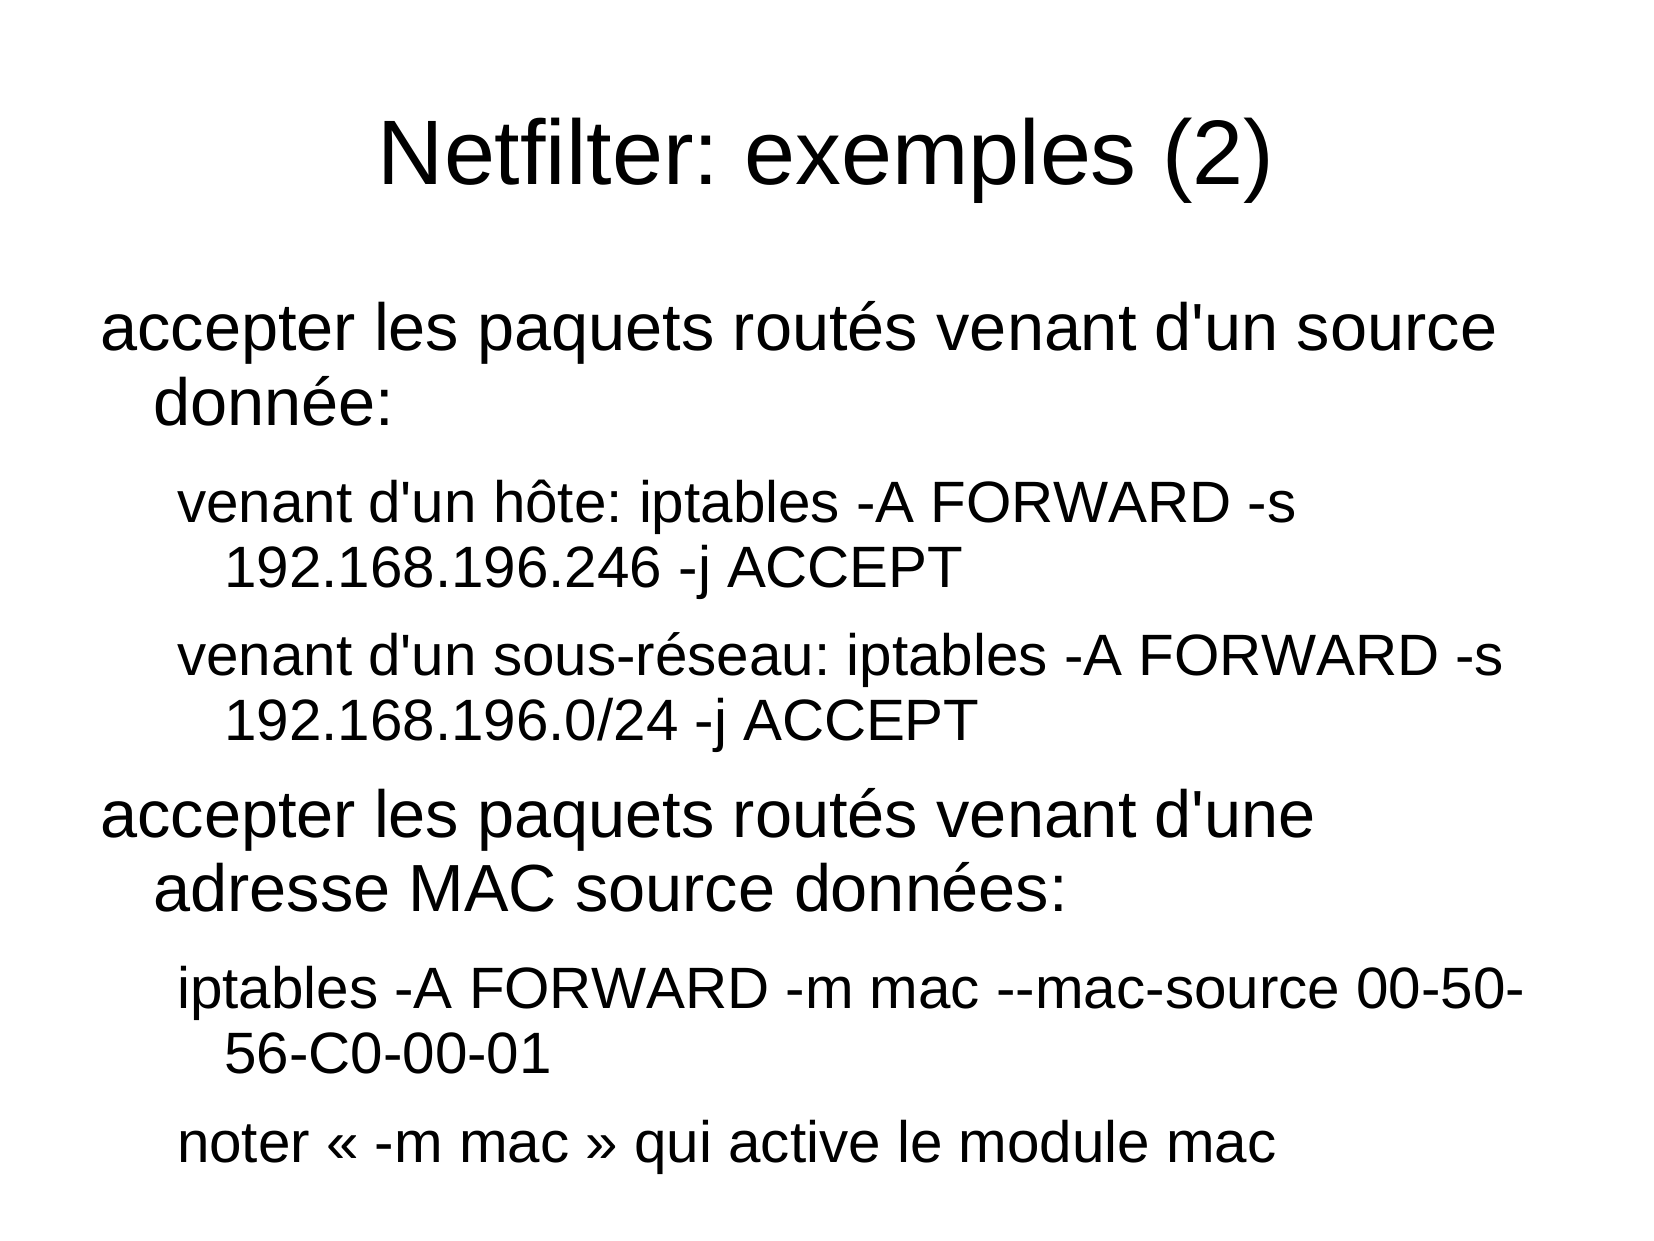

Netfilter: exemples (2)
# accepter les paquets routés venant d'un source donnée:
venant d'un hôte: iptables -A FORWARD -s 192.168.196.246 -j ACCEPT
venant d'un sous-réseau: iptables -A FORWARD -s 192.168.196.0/24 -j ACCEPT
accepter les paquets routés venant d'une adresse MAC source données:
iptables -A FORWARD -m mac --mac-source 00-50-56-C0-00-01
noter « -m mac » qui active le module mac